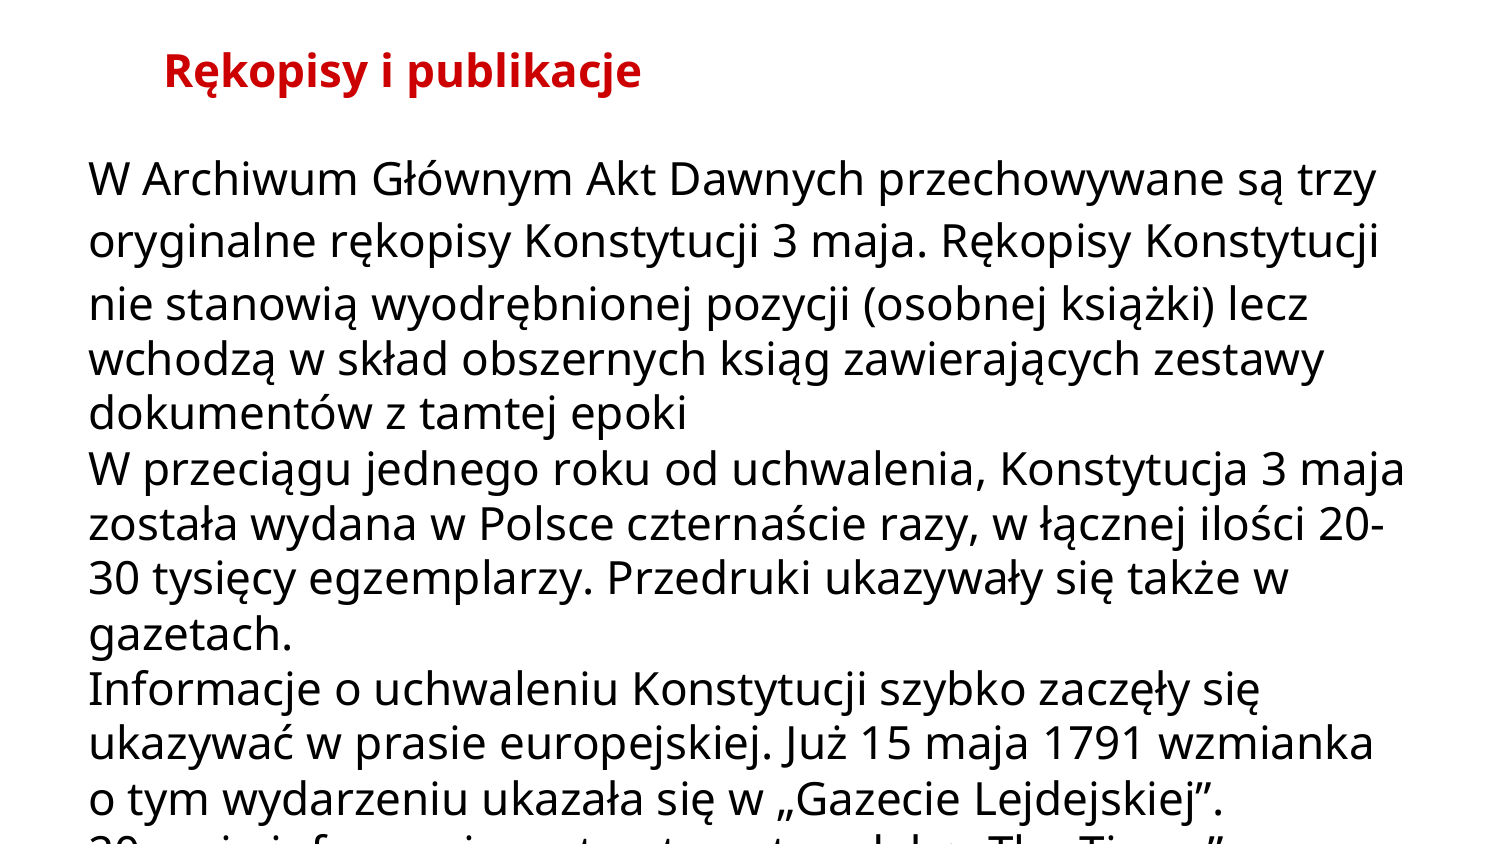

# Rękopisy i publikacje
W Archiwum Głównym Akt Dawnych przechowywane są trzy oryginalne rękopisy Konstytucji 3 maja. Rękopisy Konstytucji nie stanowią wyodrębnionej pozycji (osobnej książki) lecz wchodzą w skład obszernych ksiąg zawierających zestawy dokumentów z tamtej epoki
W przeciągu jednego roku od uchwalenia, Konstytucja 3 maja została wydana w Polsce czternaście razy, w łącznej ilości 20-30 tysięcy egzemplarzy. Przedruki ukazywały się także w gazetach.
Informacje o uchwaleniu Konstytucji szybko zaczęły się ukazywać w prasie europejskiej. Już 15 maja 1791 wzmianka o tym wydarzeniu ukazała się w „Gazecie Lejdejskiej”.
20 maja informacje na ten temat podały: „The Times” oraz „The Morning Chronicle”.
W czerwcu 1791 w trzech brytyjskich gazetach ukazał się przetłumaczony tekst Konstytucji 3 maja